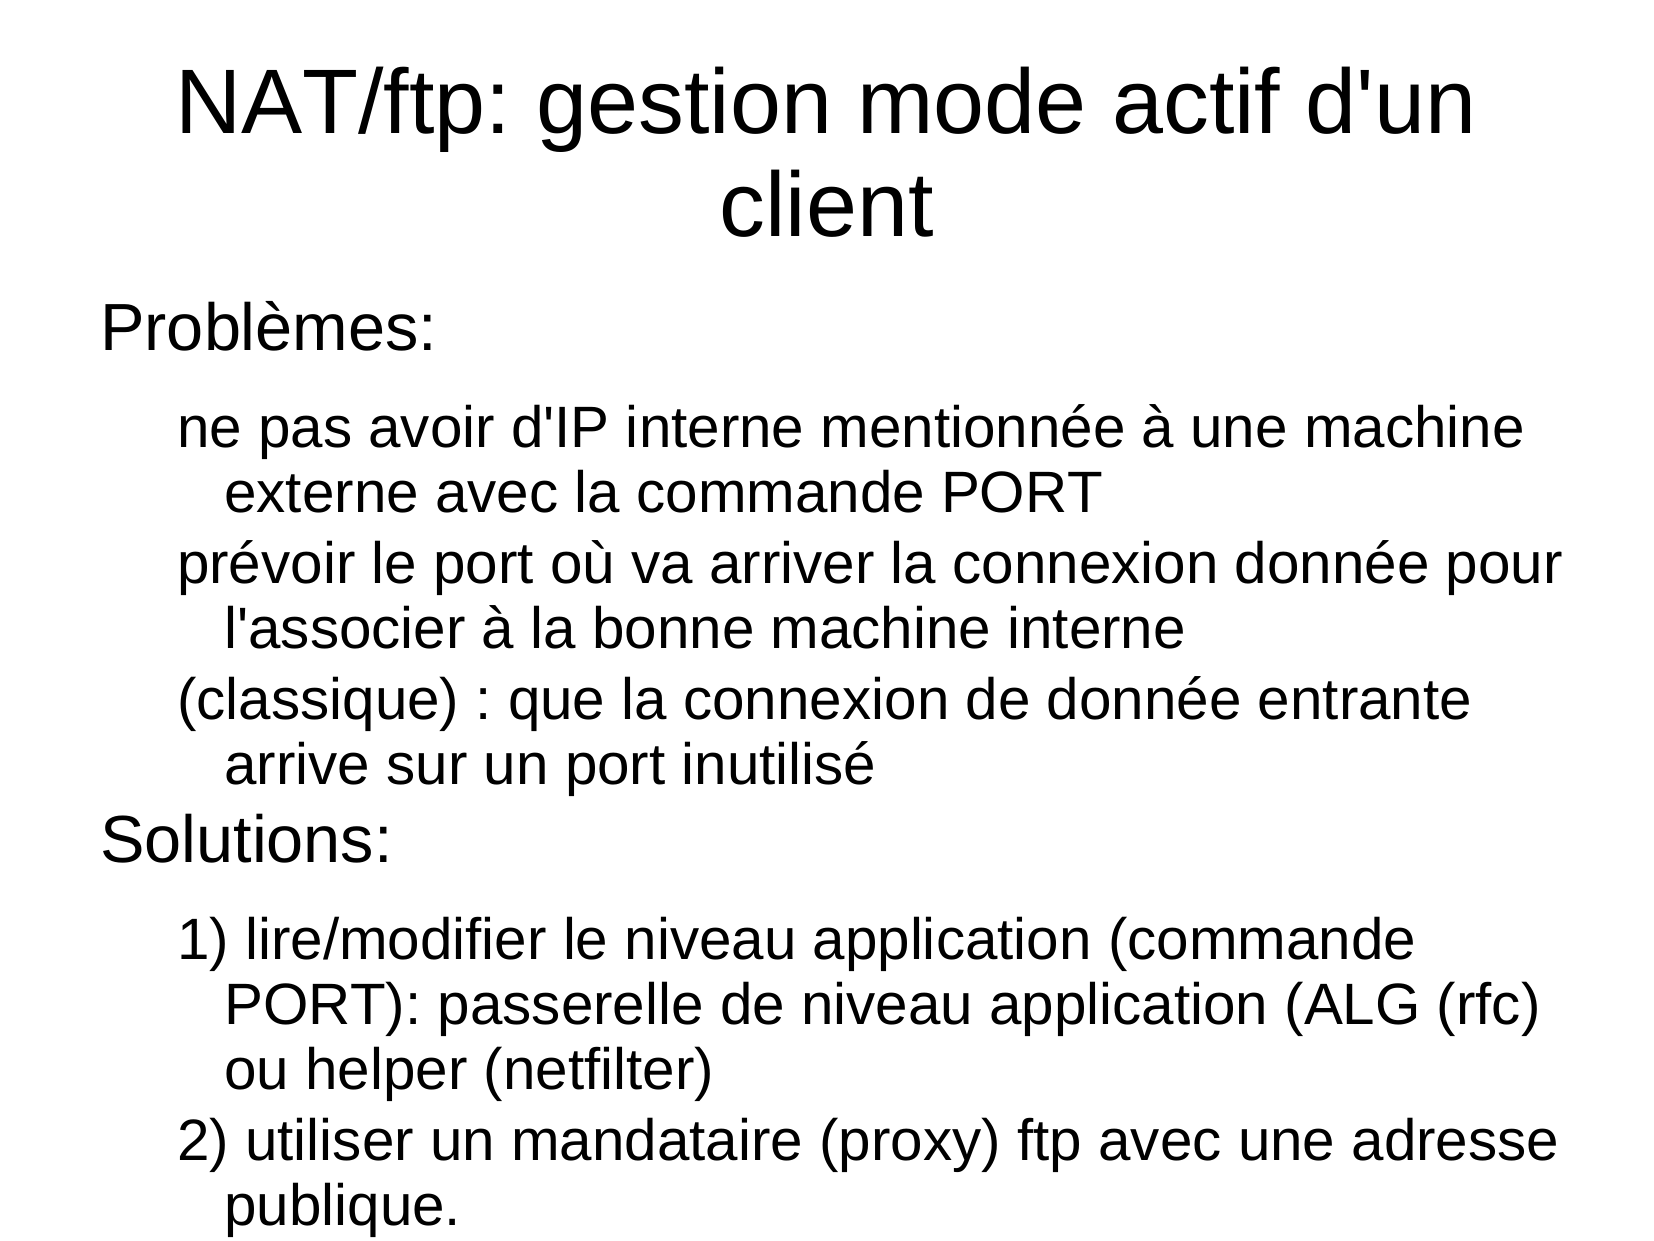

# NAT/ftp: gestion mode actif d'un client
Problèmes:
ne pas avoir d'IP interne mentionnée à une machine externe avec la commande PORT
prévoir le port où va arriver la connexion donnée pour l'associer à la bonne machine interne
(classique) : que la connexion de donnée entrante arrive sur un port inutilisé
Solutions:
1) lire/modifier le niveau application (commande PORT): passerelle de niveau application (ALG (rfc) ou helper (netfilter)
2) utiliser un mandataire (proxy) ftp avec une adresse publique.